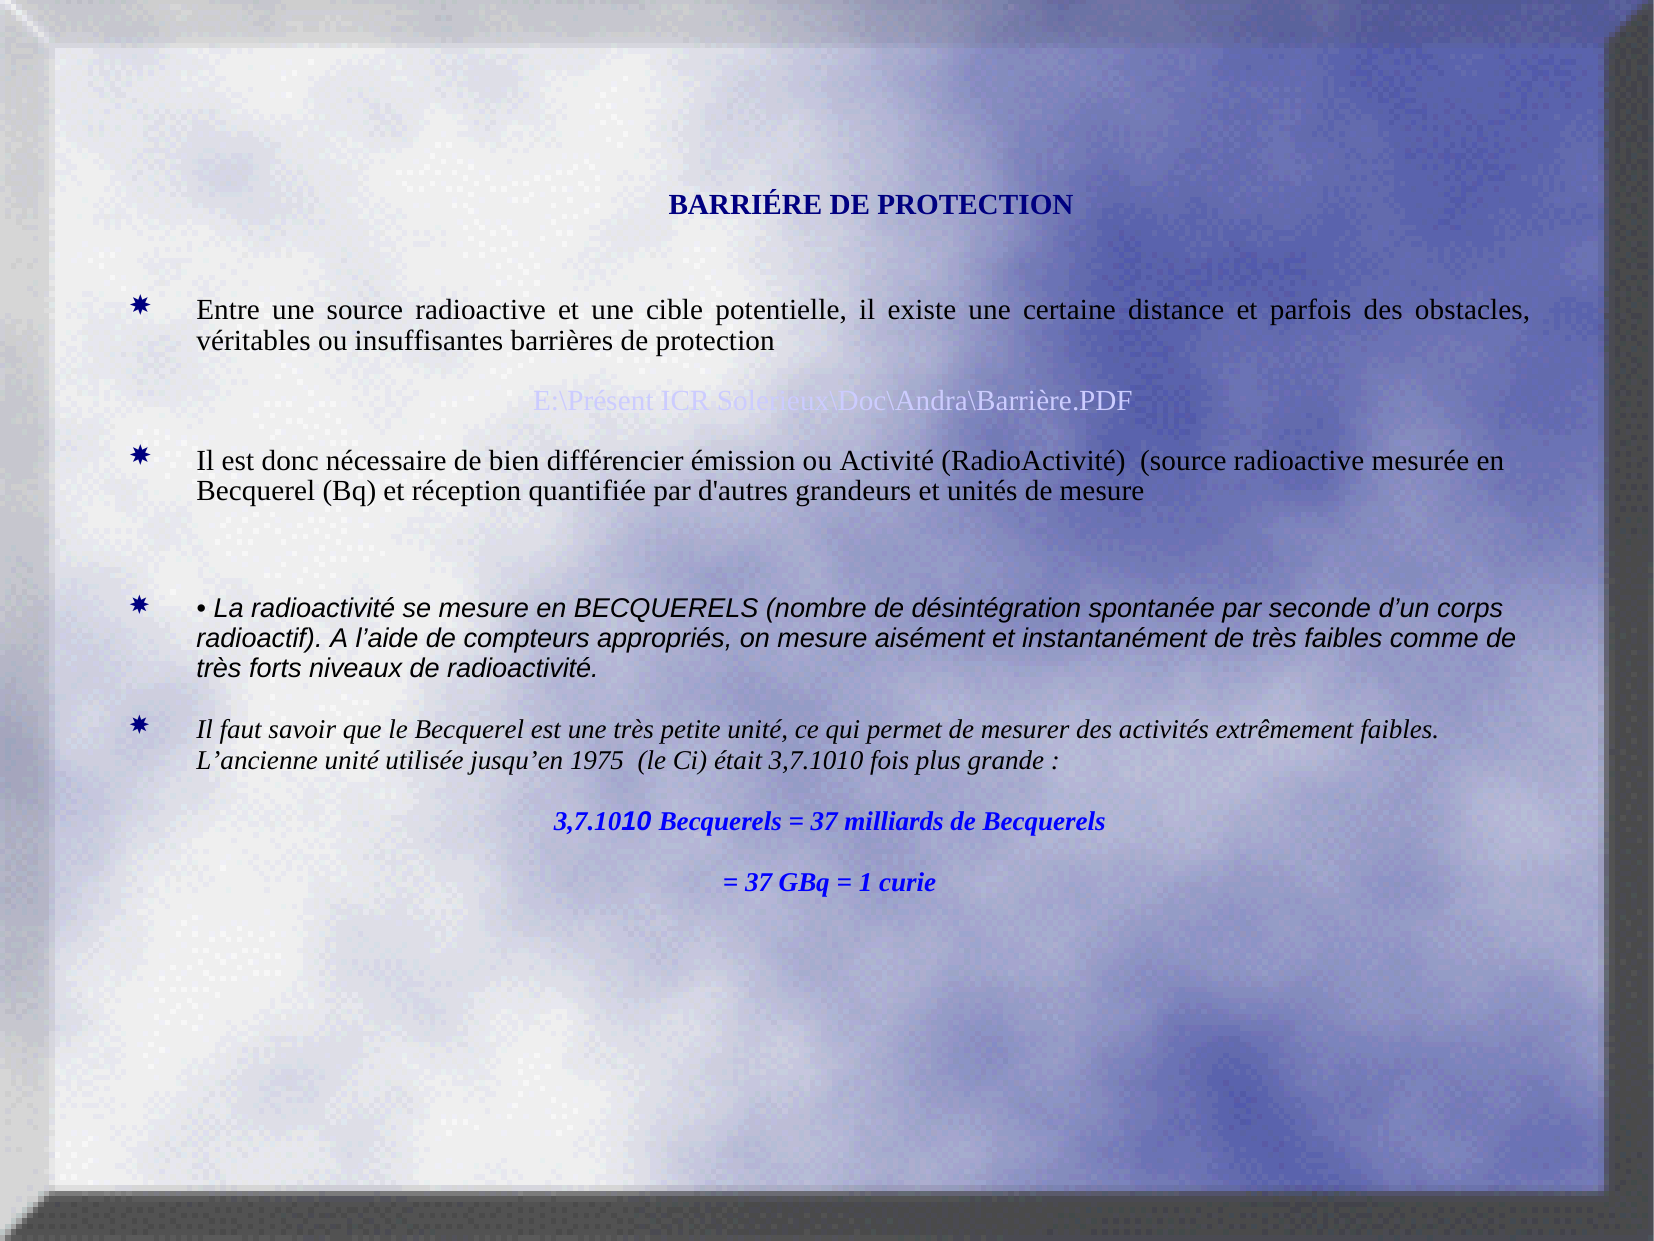

# BARRIÉRE DE PROTECTION
Entre une source radioactive et une cible potentielle, il existe une certaine distance et parfois des obstacles, véritables ou insuffisantes barrières de protection
 E:\Présent ICR Solerieux\Doc\Andra\Barrière.PDF
Il est donc nécessaire de bien différencier émission ou Activité (RadioActivité) (source radioactive mesurée en Becquerel (Bq) et réception quantifiée par d'autres grandeurs et unités de mesure
• La radioactivité se mesure en BECQUERELS (nombre de désintégration spontanée par seconde d’un corps radioactif). A l’aide de compteurs appropriés, on mesure aisément et instantanément de très faibles comme de très forts niveaux de radioactivité.
Il faut savoir que le Becquerel est une très petite unité, ce qui permet de mesurer des activités extrêmement faibles. L’ancienne unité utilisée jusqu’en 1975 (le Ci) était 3,7.1010 fois plus grande :
3,7.1010 Becquerels = 37 milliards de Becquerels
= 37 GBq = 1 curie